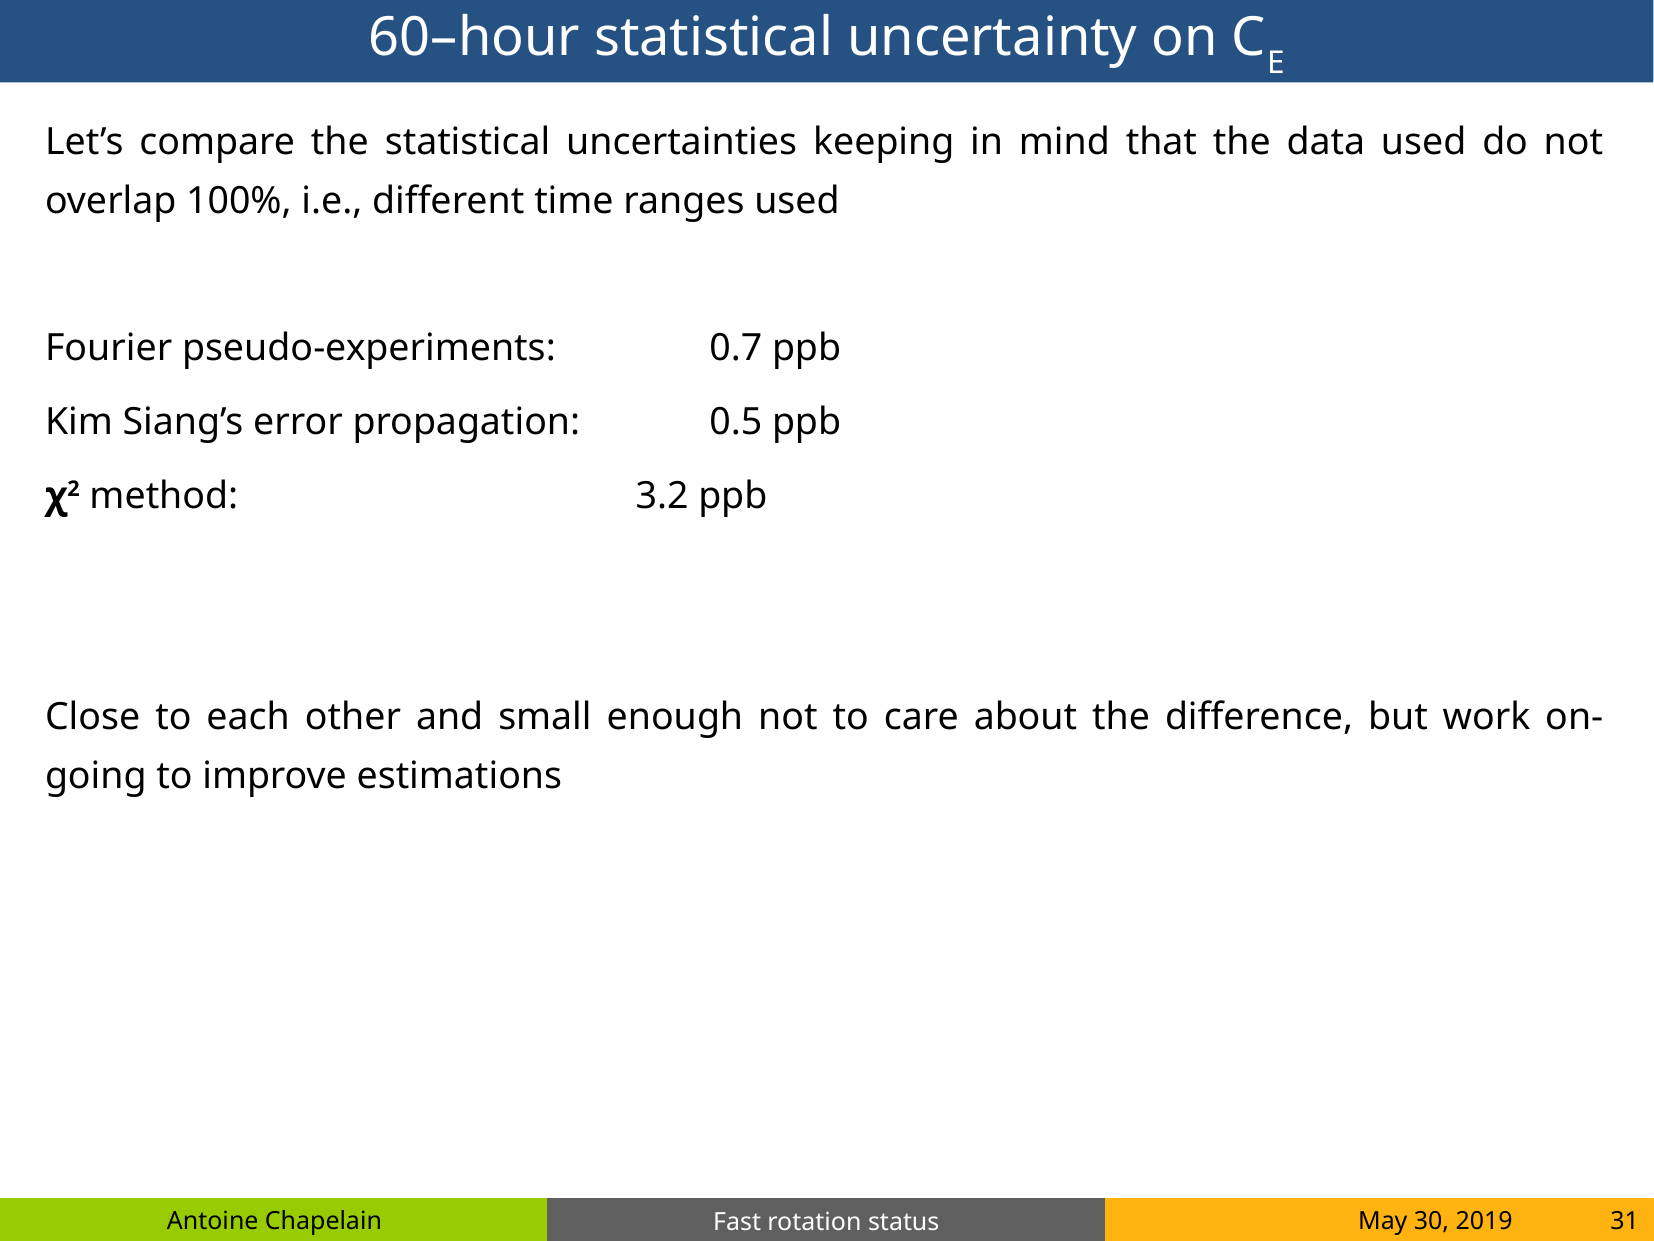

# 60–hour statistical uncertainty on CE
Let’s compare the statistical uncertainties keeping in mind that the data used do not overlap 100%, i.e., different time ranges used
Fourier pseudo-experiments: 		0.7 ppb
Kim Siang’s error propagation: 		0.5 ppb
χ2 method: 						3.2 ppb
Close to each other and small enough not to care about the difference, but work on-going to improve estimations